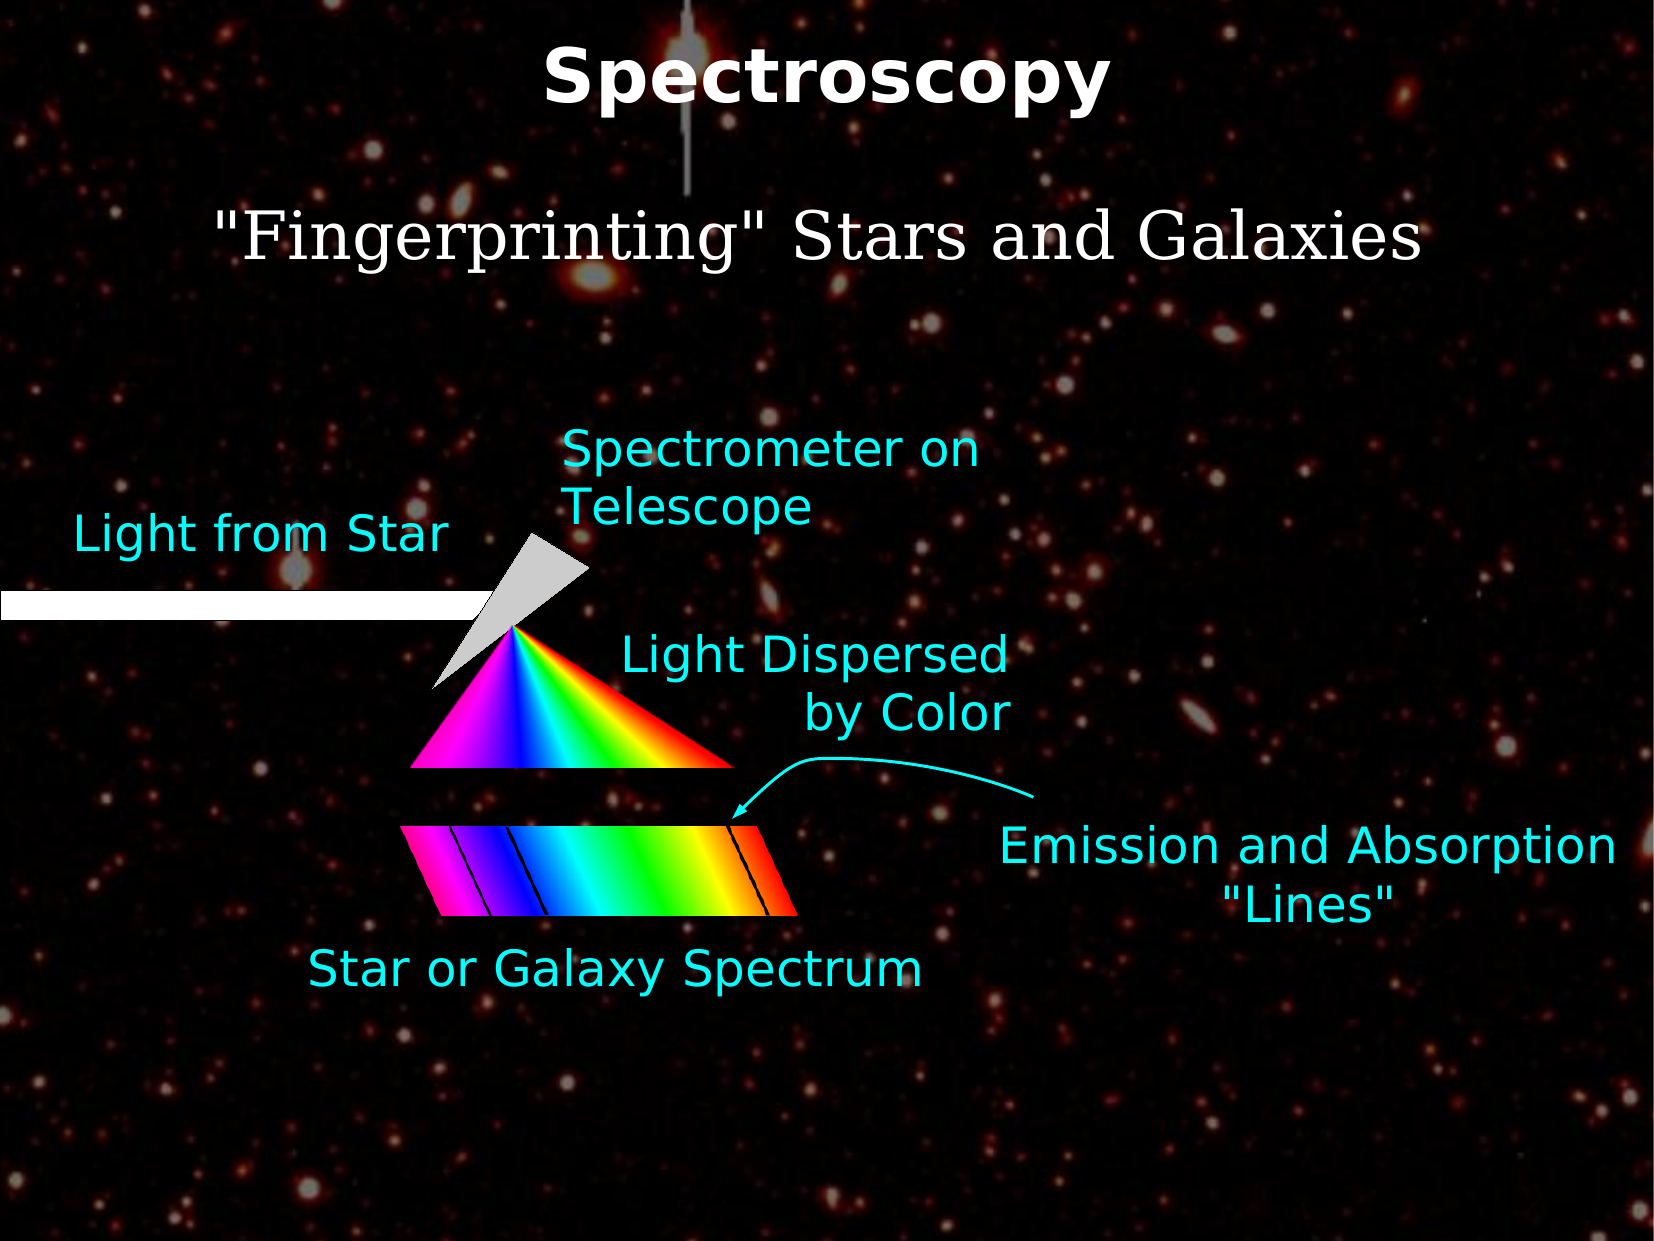

Spectroscopy
"Fingerprinting" Stars and Galaxies
Spectrometer on
Telescope
Light from Star
Light Dispersed
by Color
Emission and Absorption
"Lines"
Star or Galaxy Spectrum